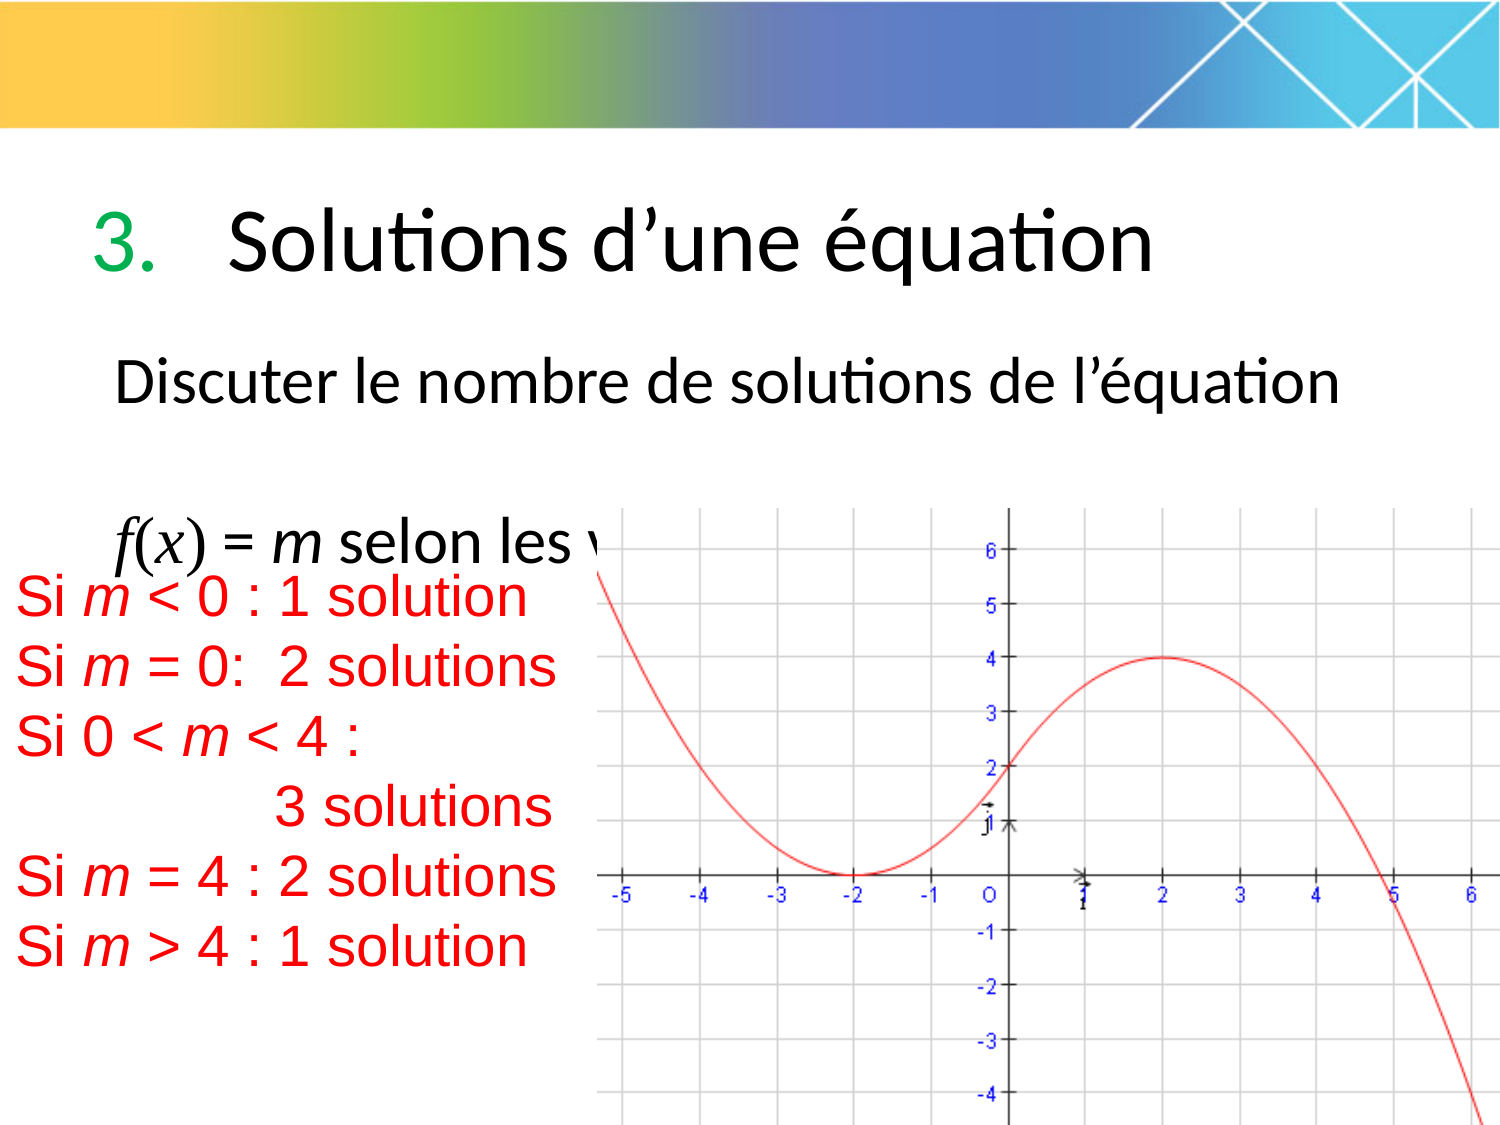

# Solutions d’une équation
Discuter le nombre de solutions de l’équation
f(x) = m selon les valeurs de m.
Si m < 0 : 1 solution
Si m = 0: 2 solutions
Si 0 < m < 4 :
 3 solutions
Si m = 4 : 2 solutions
Si m > 4 : 1 solution